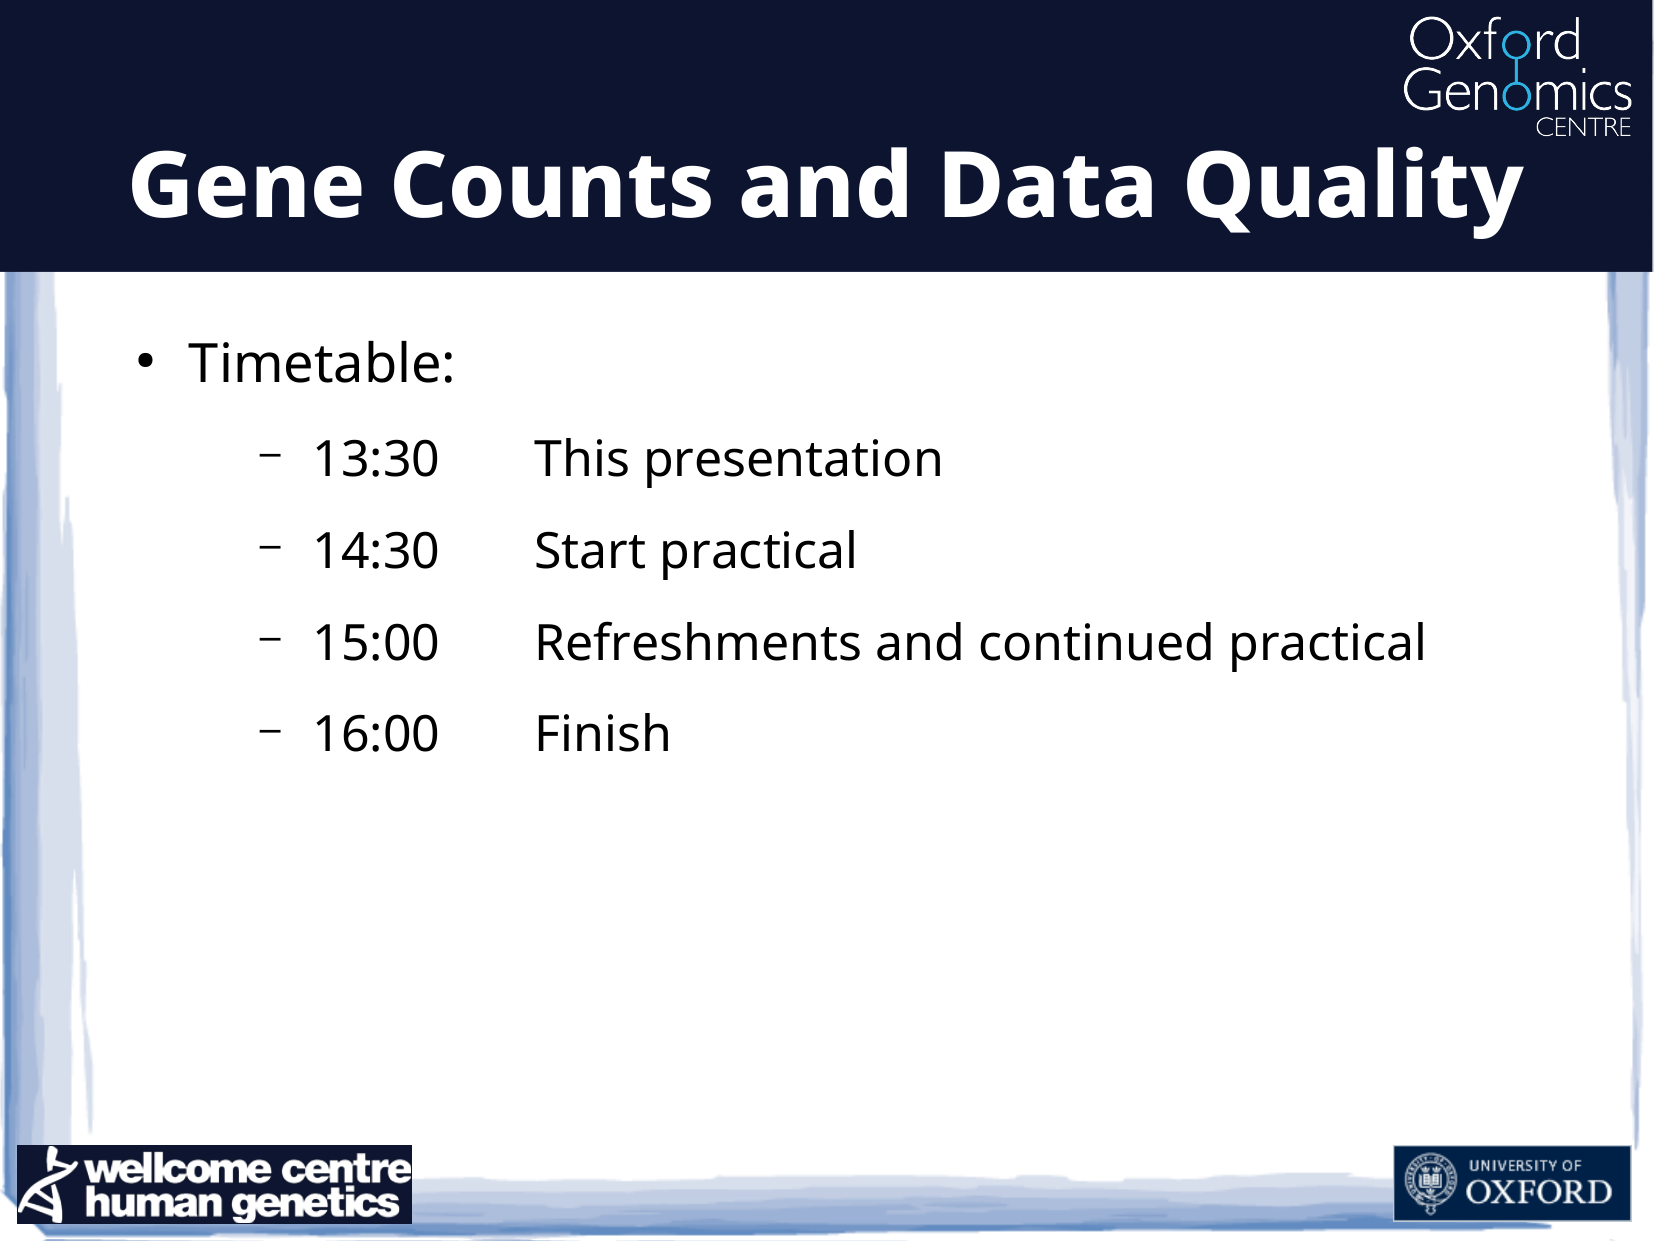

# Gene Counts and Data Quality
Timetable:
13:30		This presentation
14:30		Start practical
15:00		Refreshments and continued practical
16:00		Finish